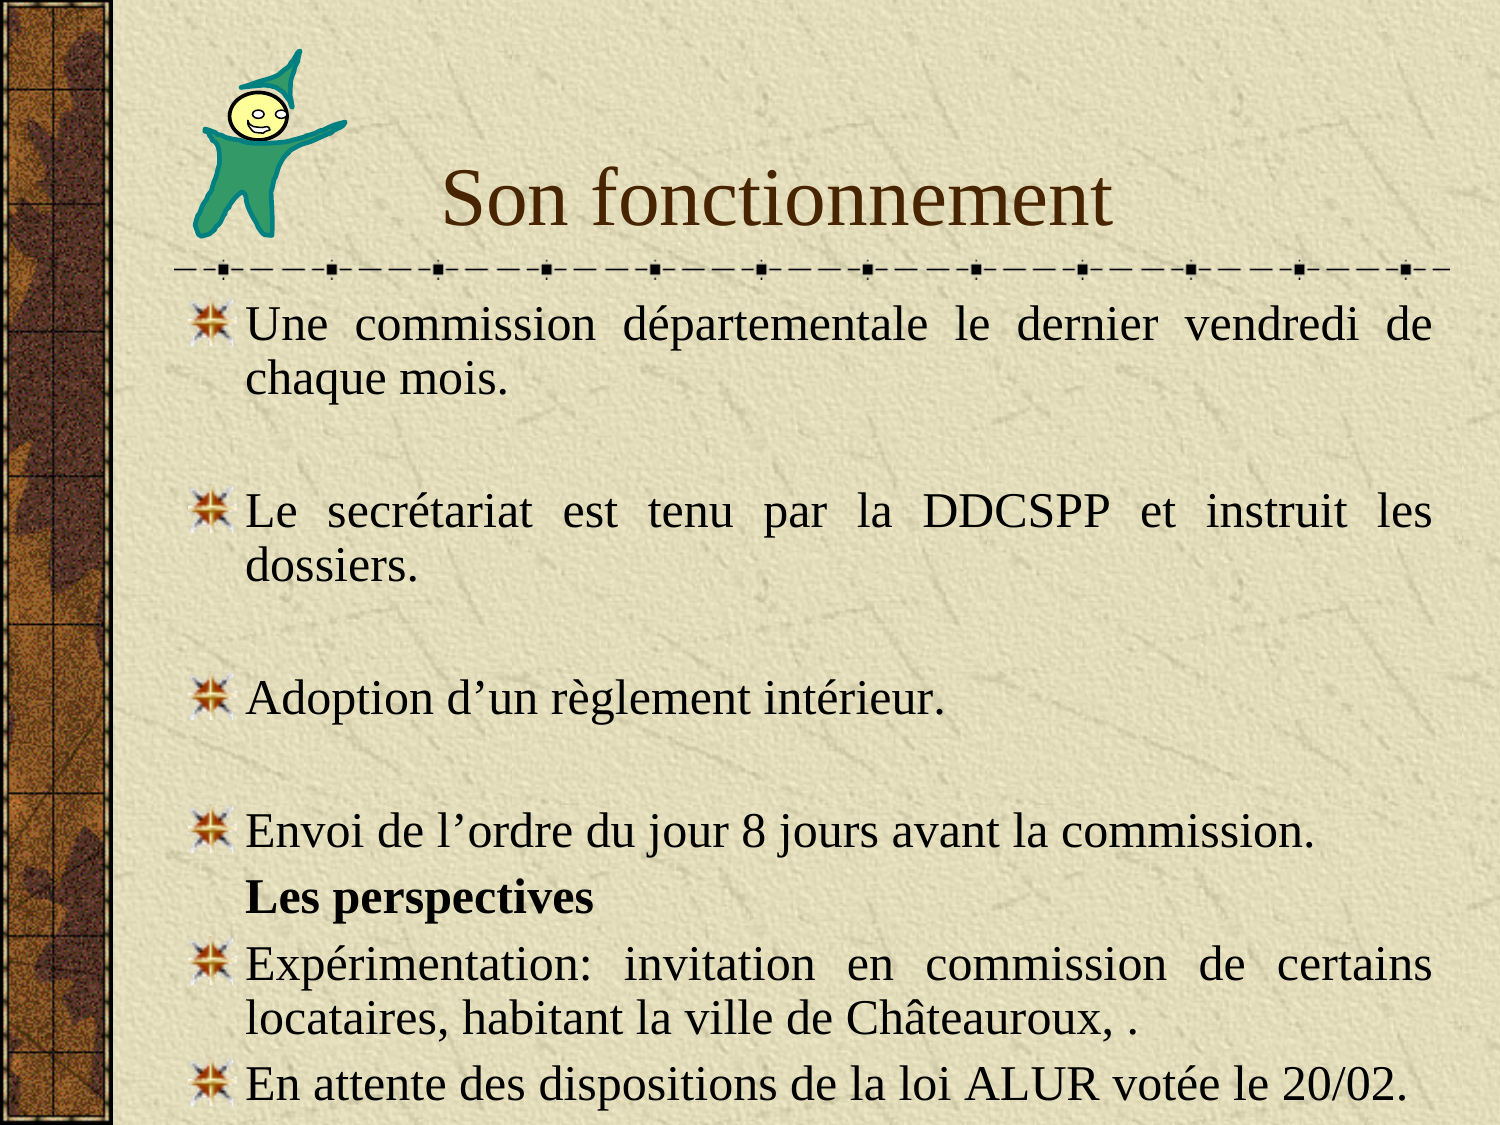

# Son fonctionnement
Une commission départementale le dernier vendredi de chaque mois.
Le secrétariat est tenu par la DDCSPP et instruit les dossiers.
Adoption d’un règlement intérieur.
Envoi de l’ordre du jour 8 jours avant la commission.
Les perspectives
Expérimentation: invitation en commission de certains locataires, habitant la ville de Châteauroux, .
En attente des dispositions de la loi ALUR votée le 20/02.